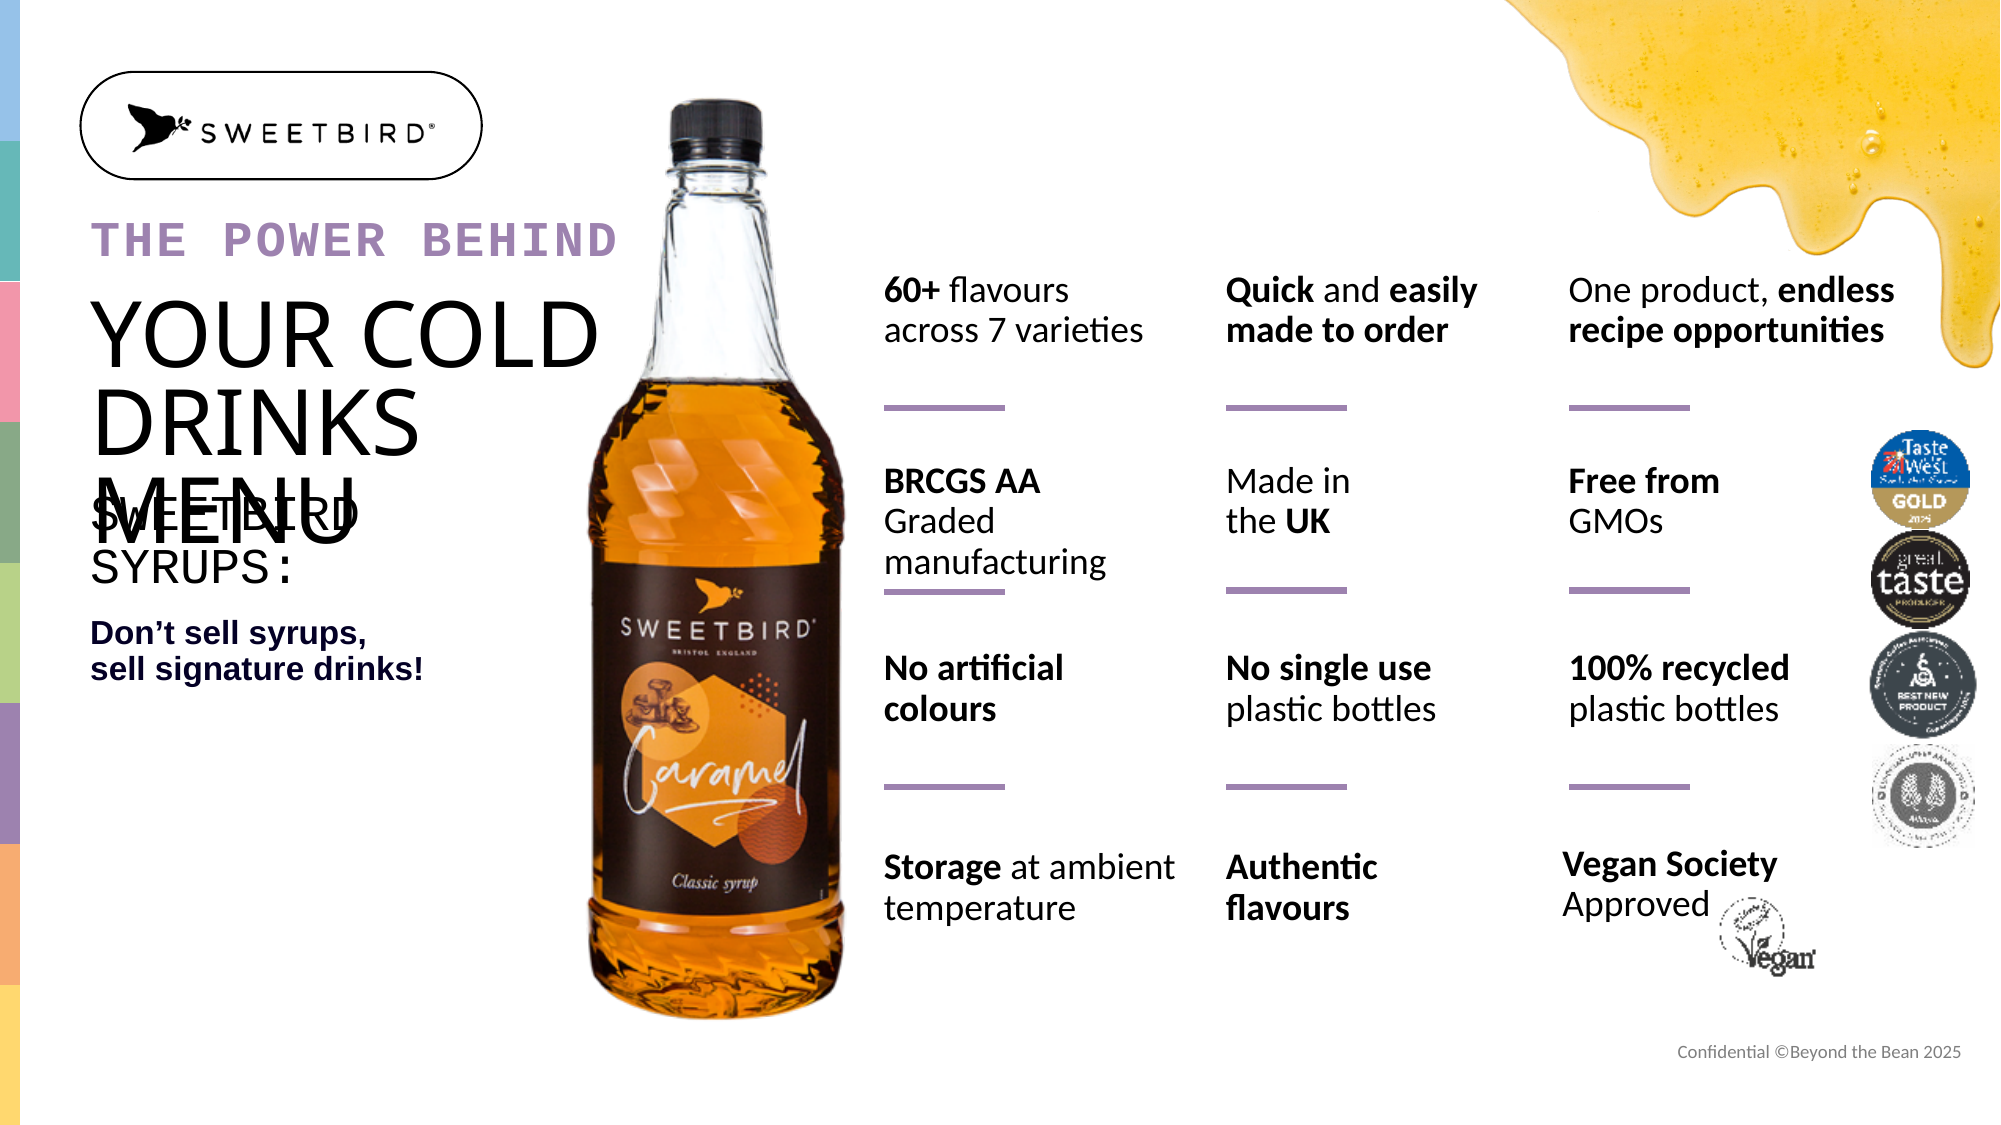

Your Cold Drinks Menu
THE POWER behind
60+ flavours across 7 varieties
Quick and easily made to order
One product, endless recipe opportunities
BRCGS AA Graded manufacturing
Made in the UK
Free from GMOs
Sweetbird SYRUPS:
Don’t sell syrups,
sell signature drinks!
No artificial colours
No single use plastic bottles
100% recycled plastic bottles
Vegan Society
Approved
Storage at ambient temperature
Authentic
flavours
Confidential ©Beyond the Bean 2025